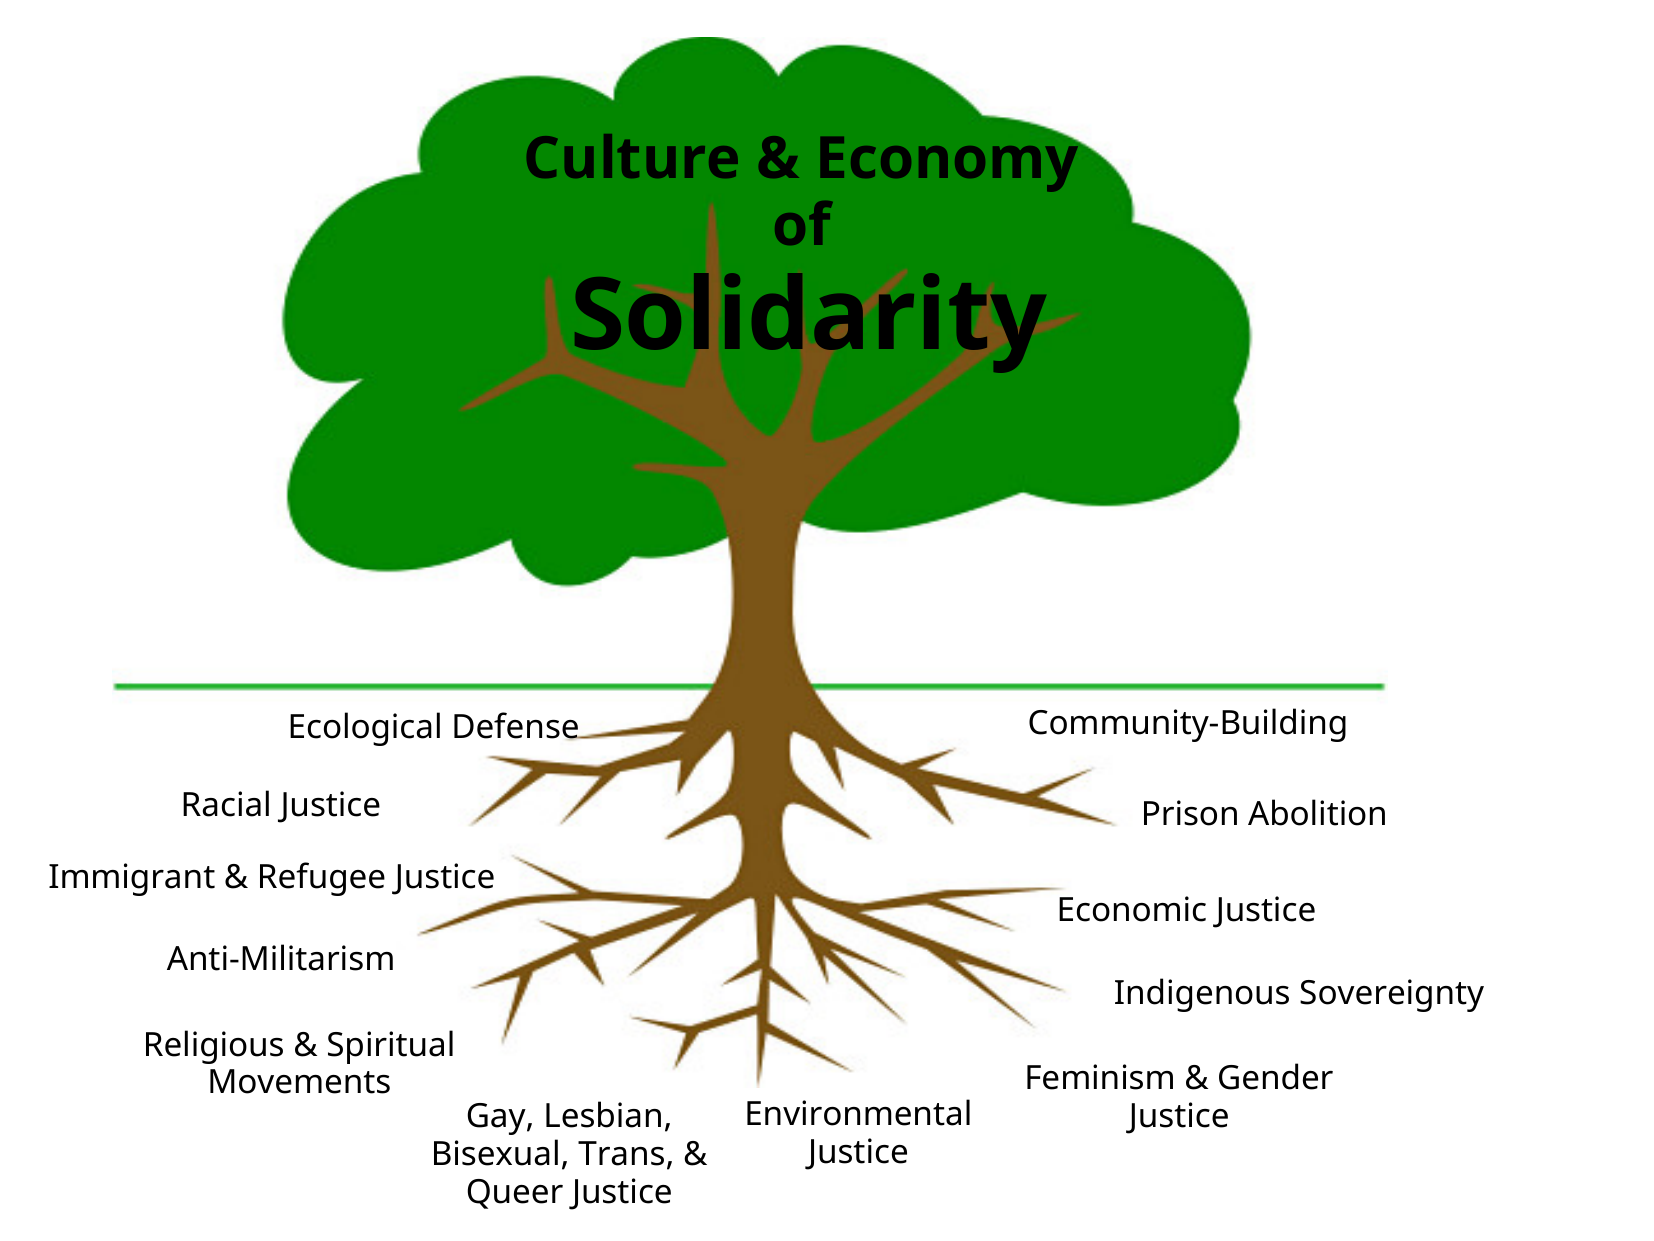

Culture & Economy
of
Solidarity
Community-Building
Ecological Defense
Racial Justice
Prison Abolition
Immigrant & Refugee Justice
Economic Justice
Anti-Militarism
Indigenous Sovereignty
Religious & Spiritual Movements
Feminism & Gender Justice
Environmental Justice
Gay, Lesbian, Bisexual, Trans, & Queer Justice